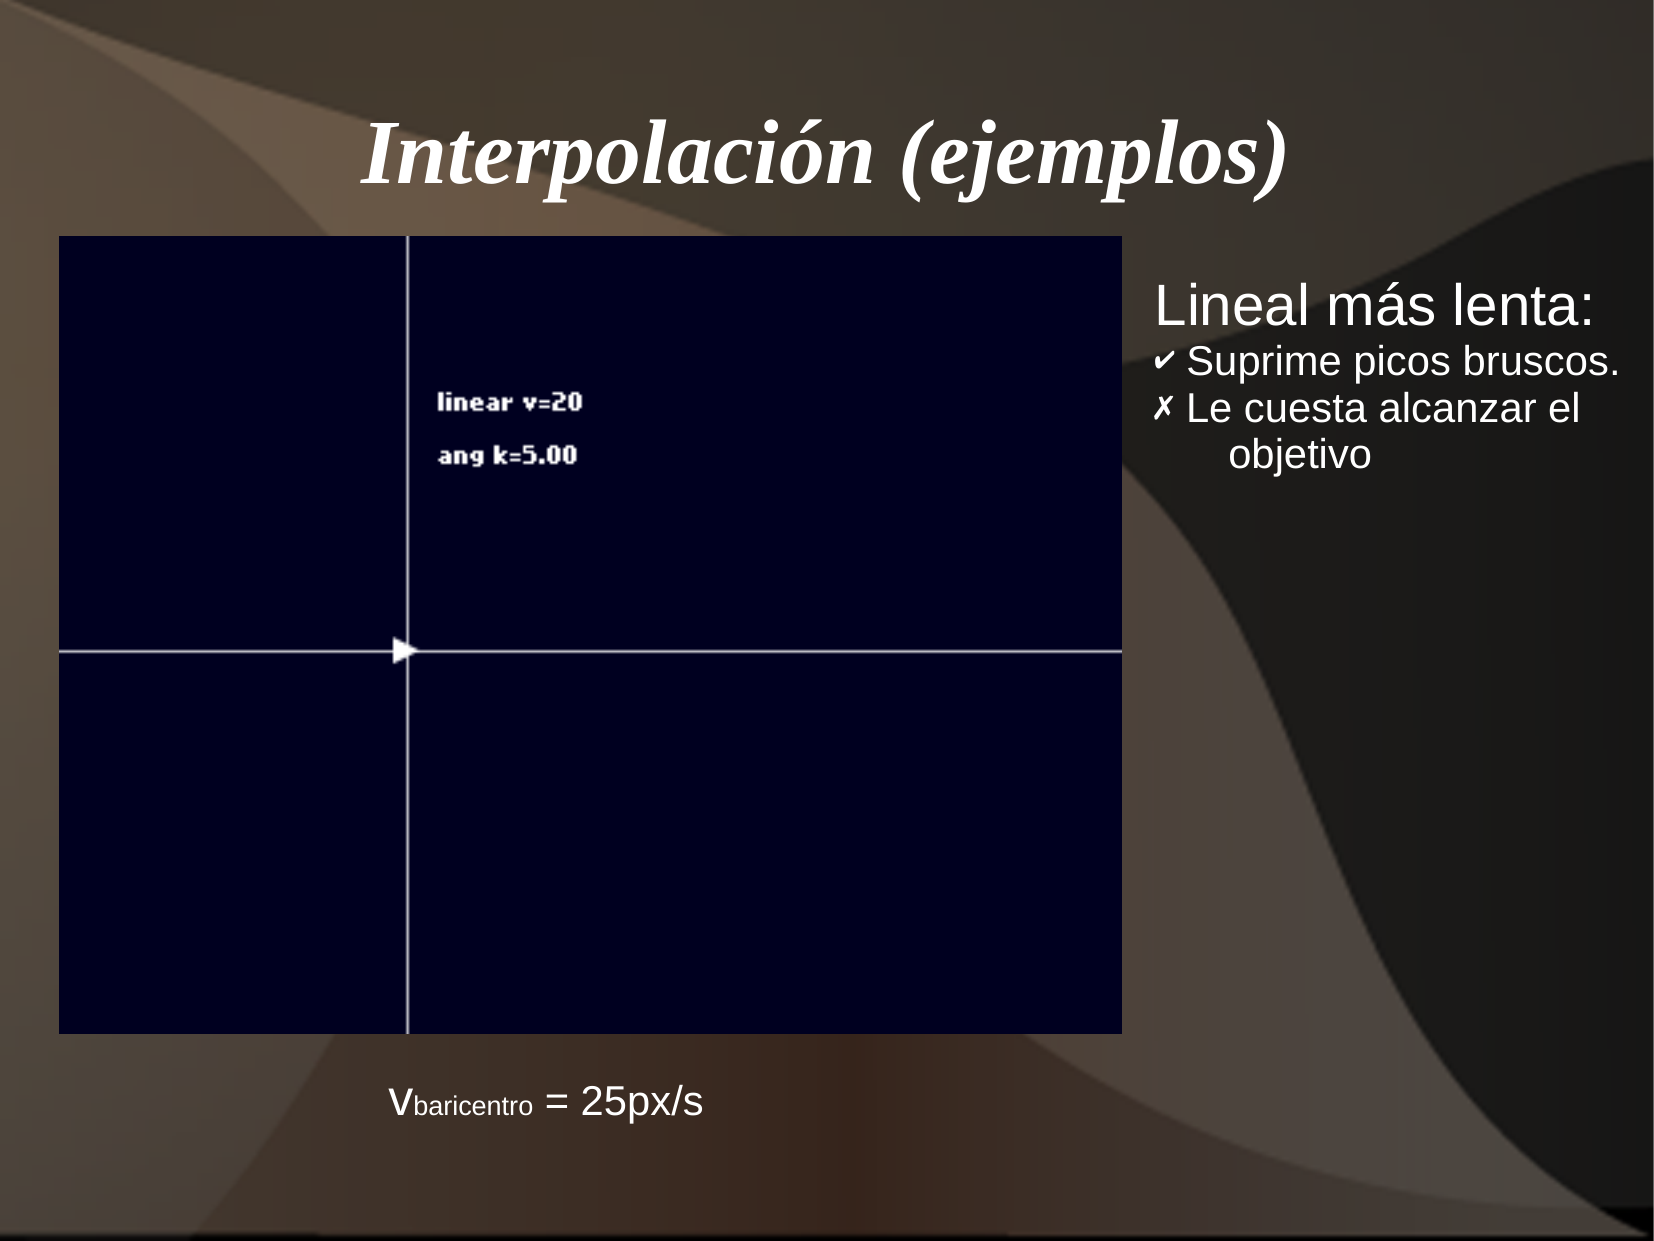

# Interpolación (ejemplos)
Lineal más lenta:
 Suprime picos bruscos.
 Le cuesta alcanzar el
	objetivo
vbaricentro = 25px/s